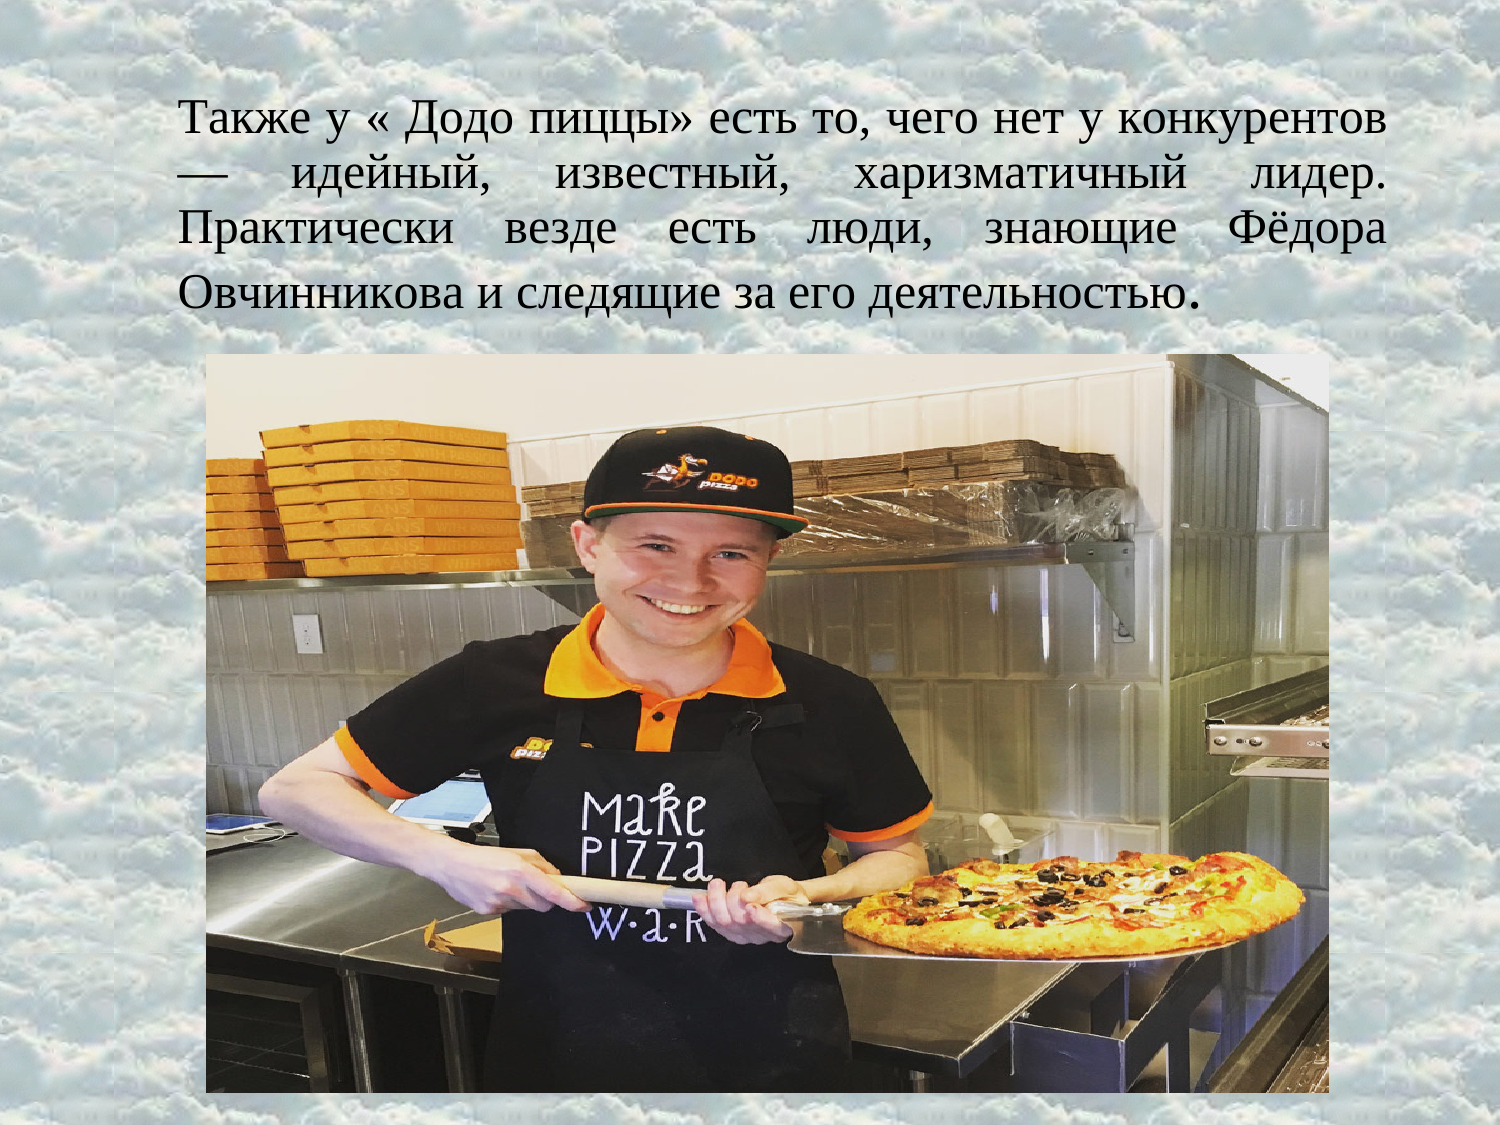

# Также у « Додо пиццы» есть то, чего нет у конкурентов — идейный, известный, харизматичный лидер. Практически везде есть люди, знающие Фёдора Овчинникова и следящие за его деятельностью.